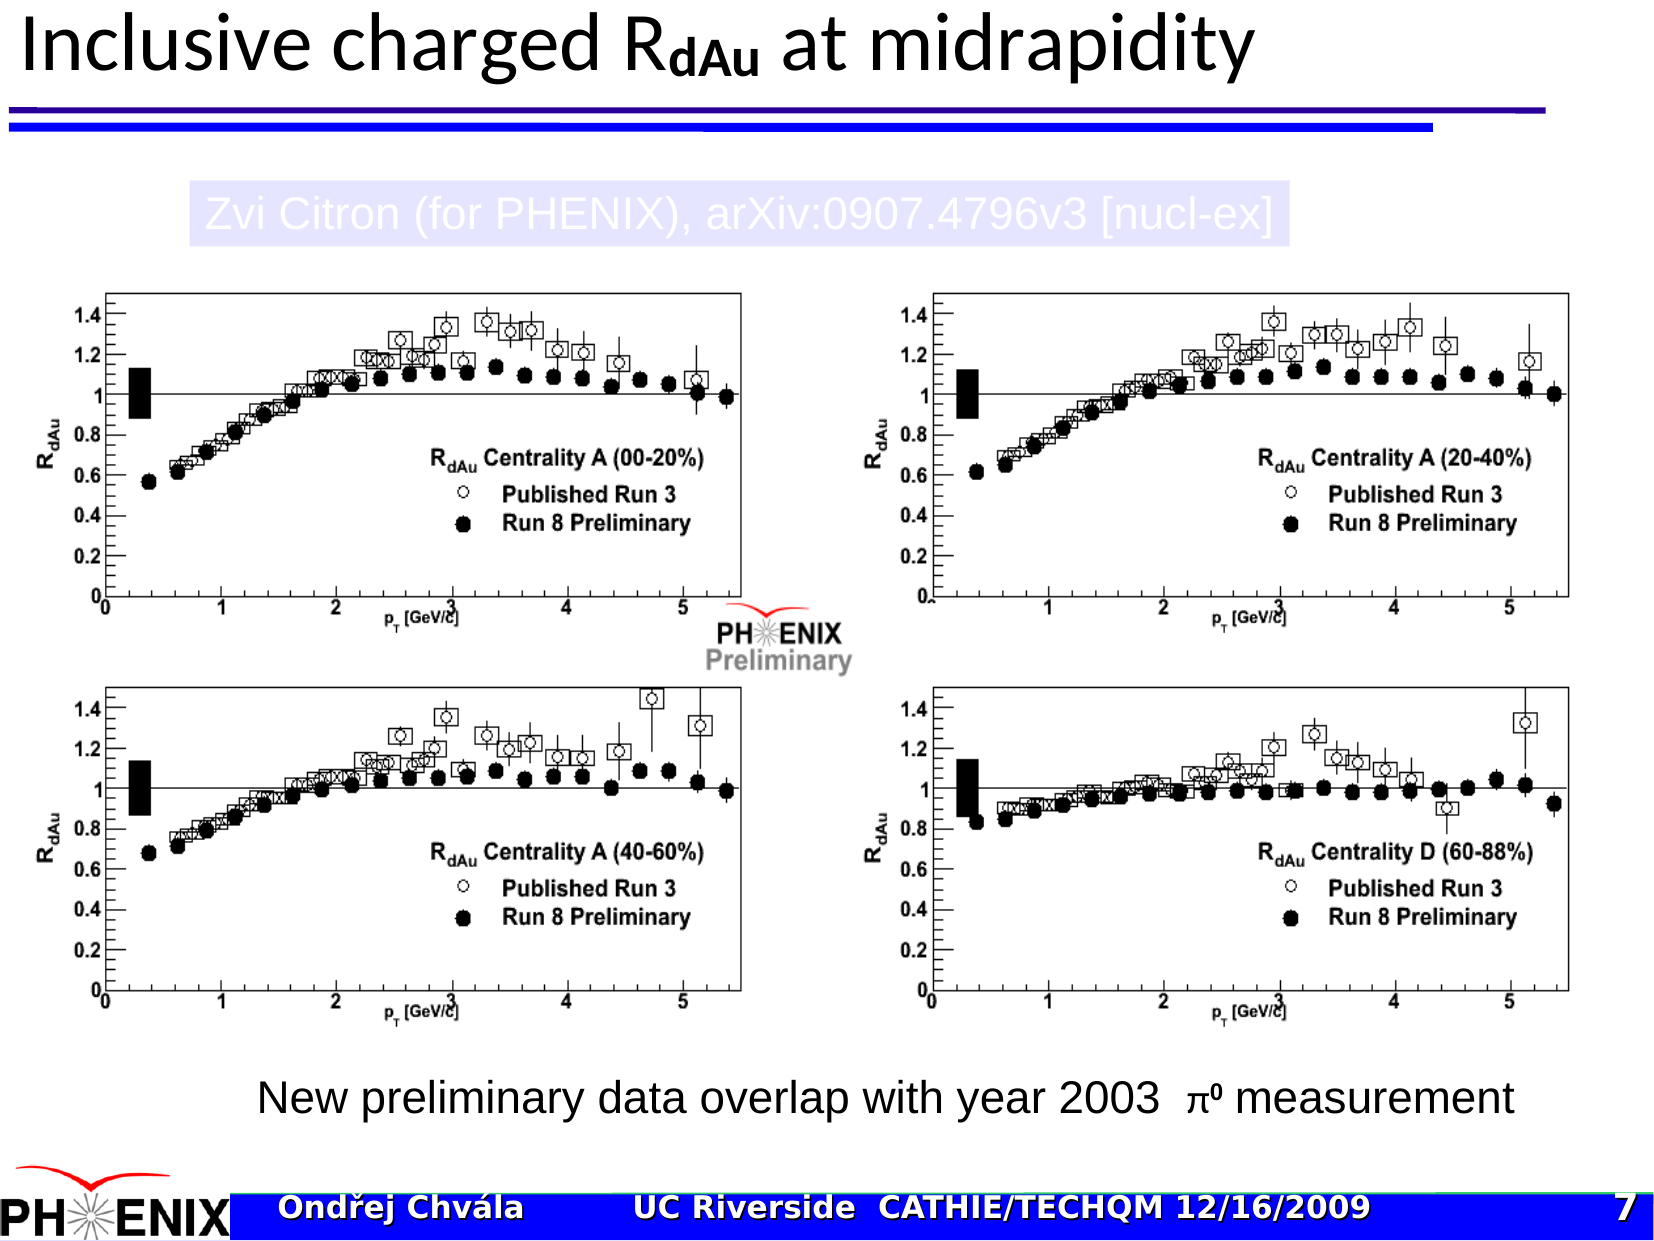

# Inclusive charged RdAu at midrapidity
Zvi Citron (for PHENIX), arXiv:0907.4796v3 [nucl-ex]
New preliminary data overlap with year 2003 π0 measurement